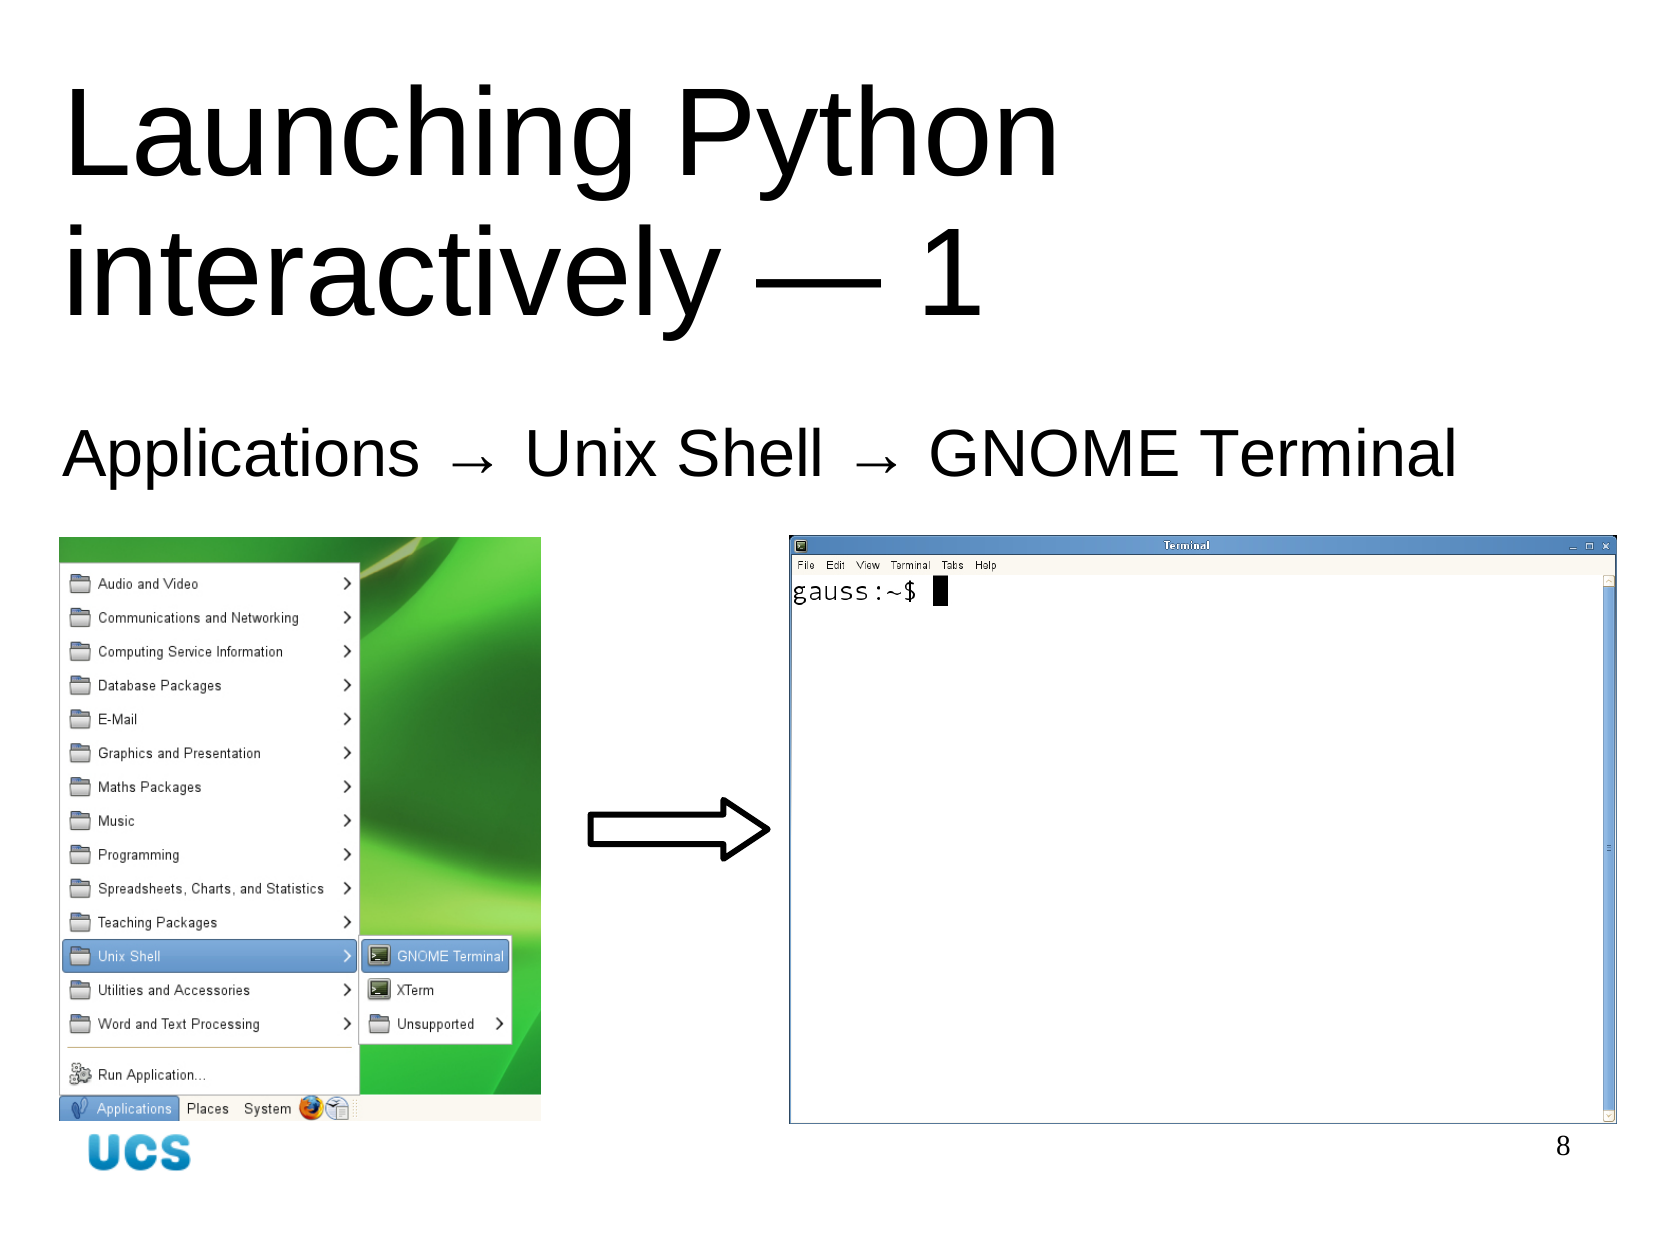

Launching Python
interactively ― 1
Applications → Unix Shell → GNOME Terminal
8